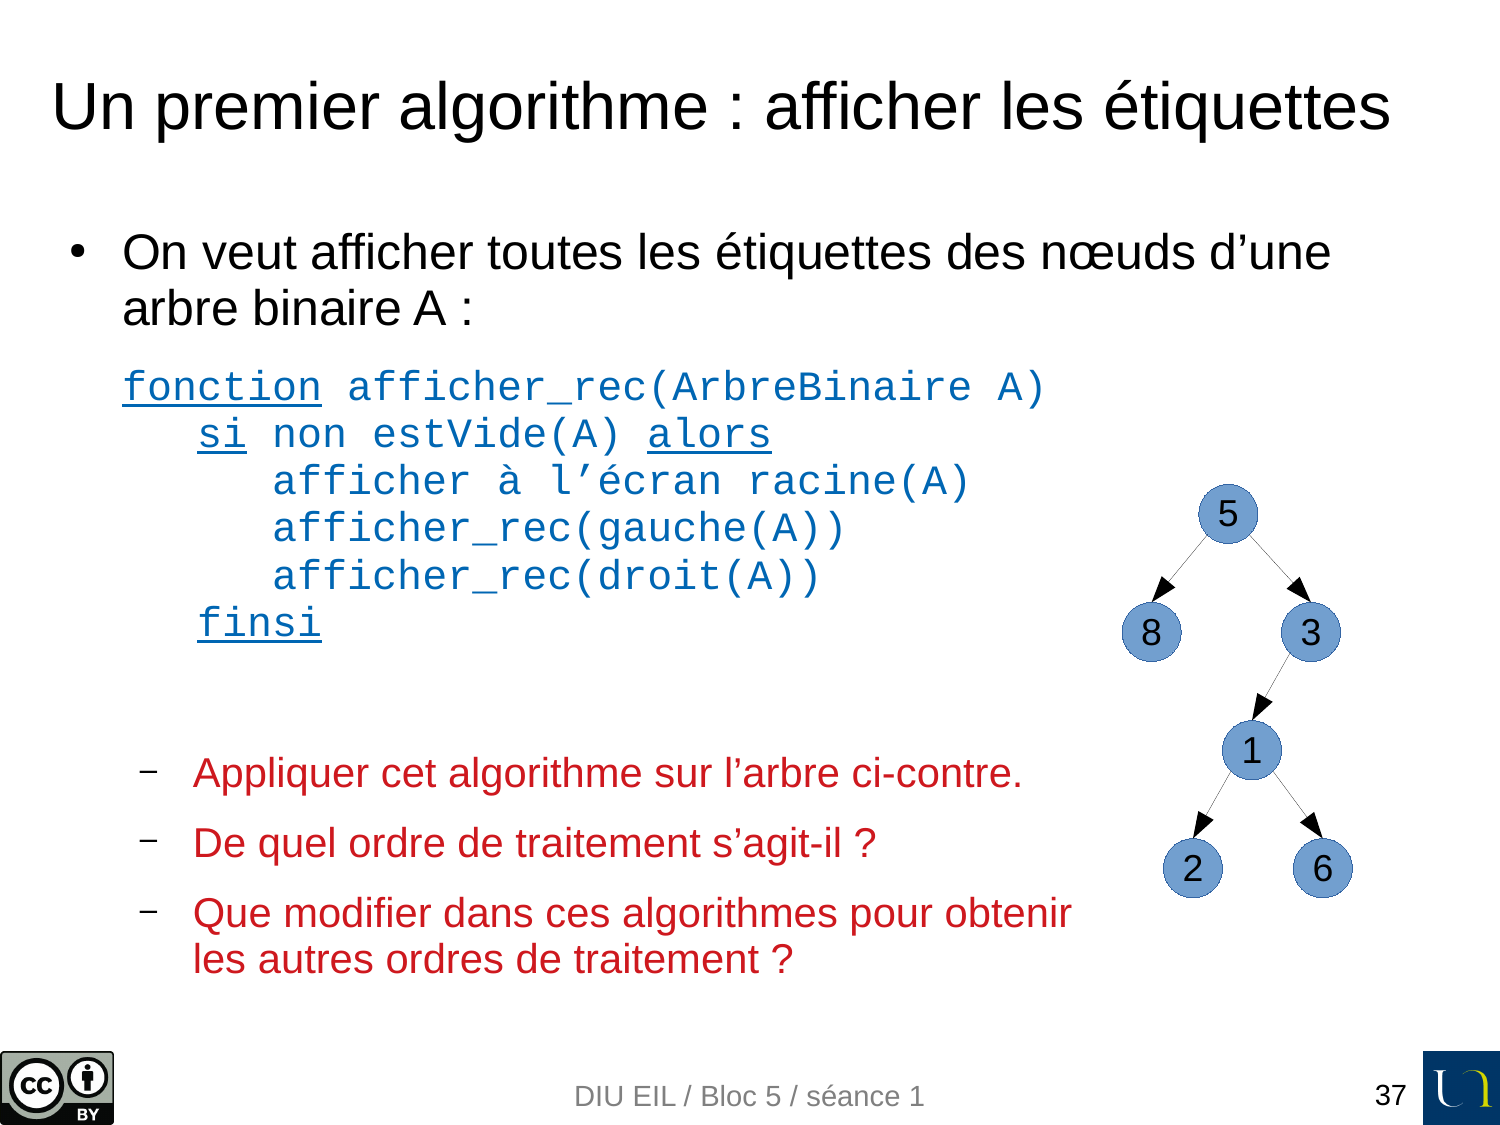

# Un premier algorithme : afficher les étiquettes
On veut afficher toutes les étiquettes des nœuds d’une arbre binaire A :
fonction afficher_rec(ArbreBinaire A)
 si non estVide(A) alors
 afficher à l’écran racine(A)
 afficher_rec(gauche(A))
 afficher_rec(droit(A))
 finsi
Appliquer cet algorithme sur l’arbre ci-contre.
De quel ordre de traitement s’agit-il ?
Que modifier dans ces algorithmes pour obtenir
les autres ordres de traitement ?
5
8
3
1
2
6
37